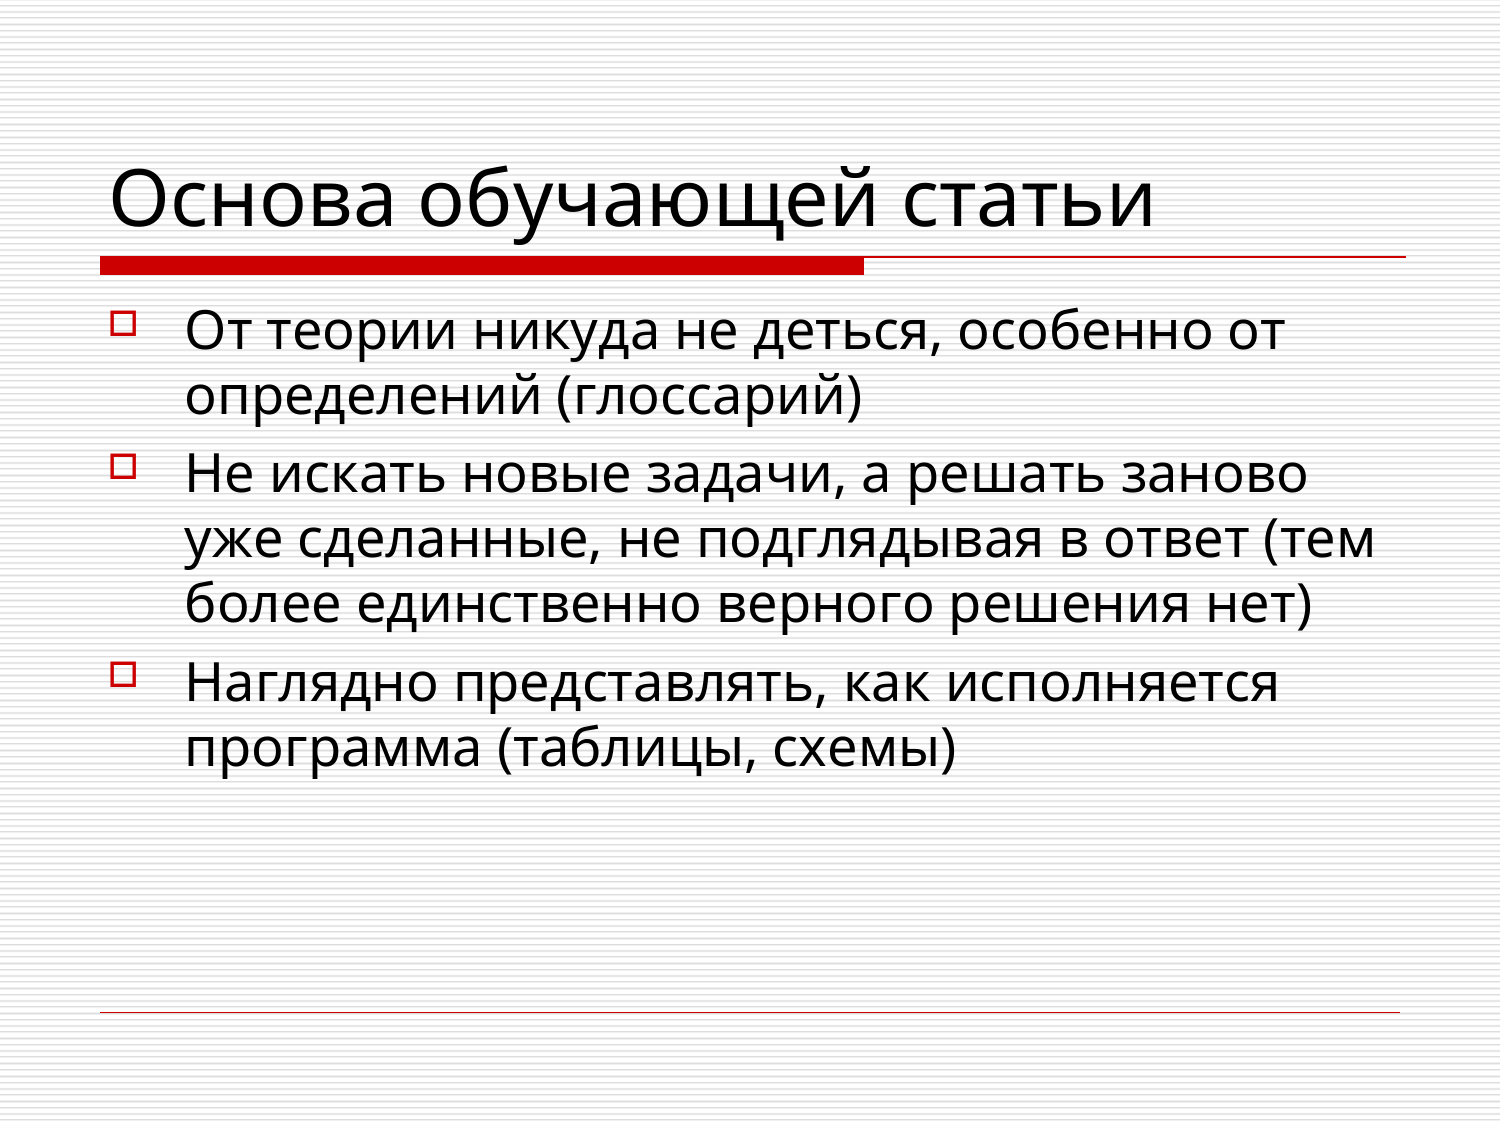

# Основа обучающей статьи
От теории никуда не деться, особенно от определений (глоссарий)
Не искать новые задачи, а решать заново уже сделанные, не подглядывая в ответ (тем более единственно верного решения нет)
Наглядно представлять, как исполняется программа (таблицы, схемы)